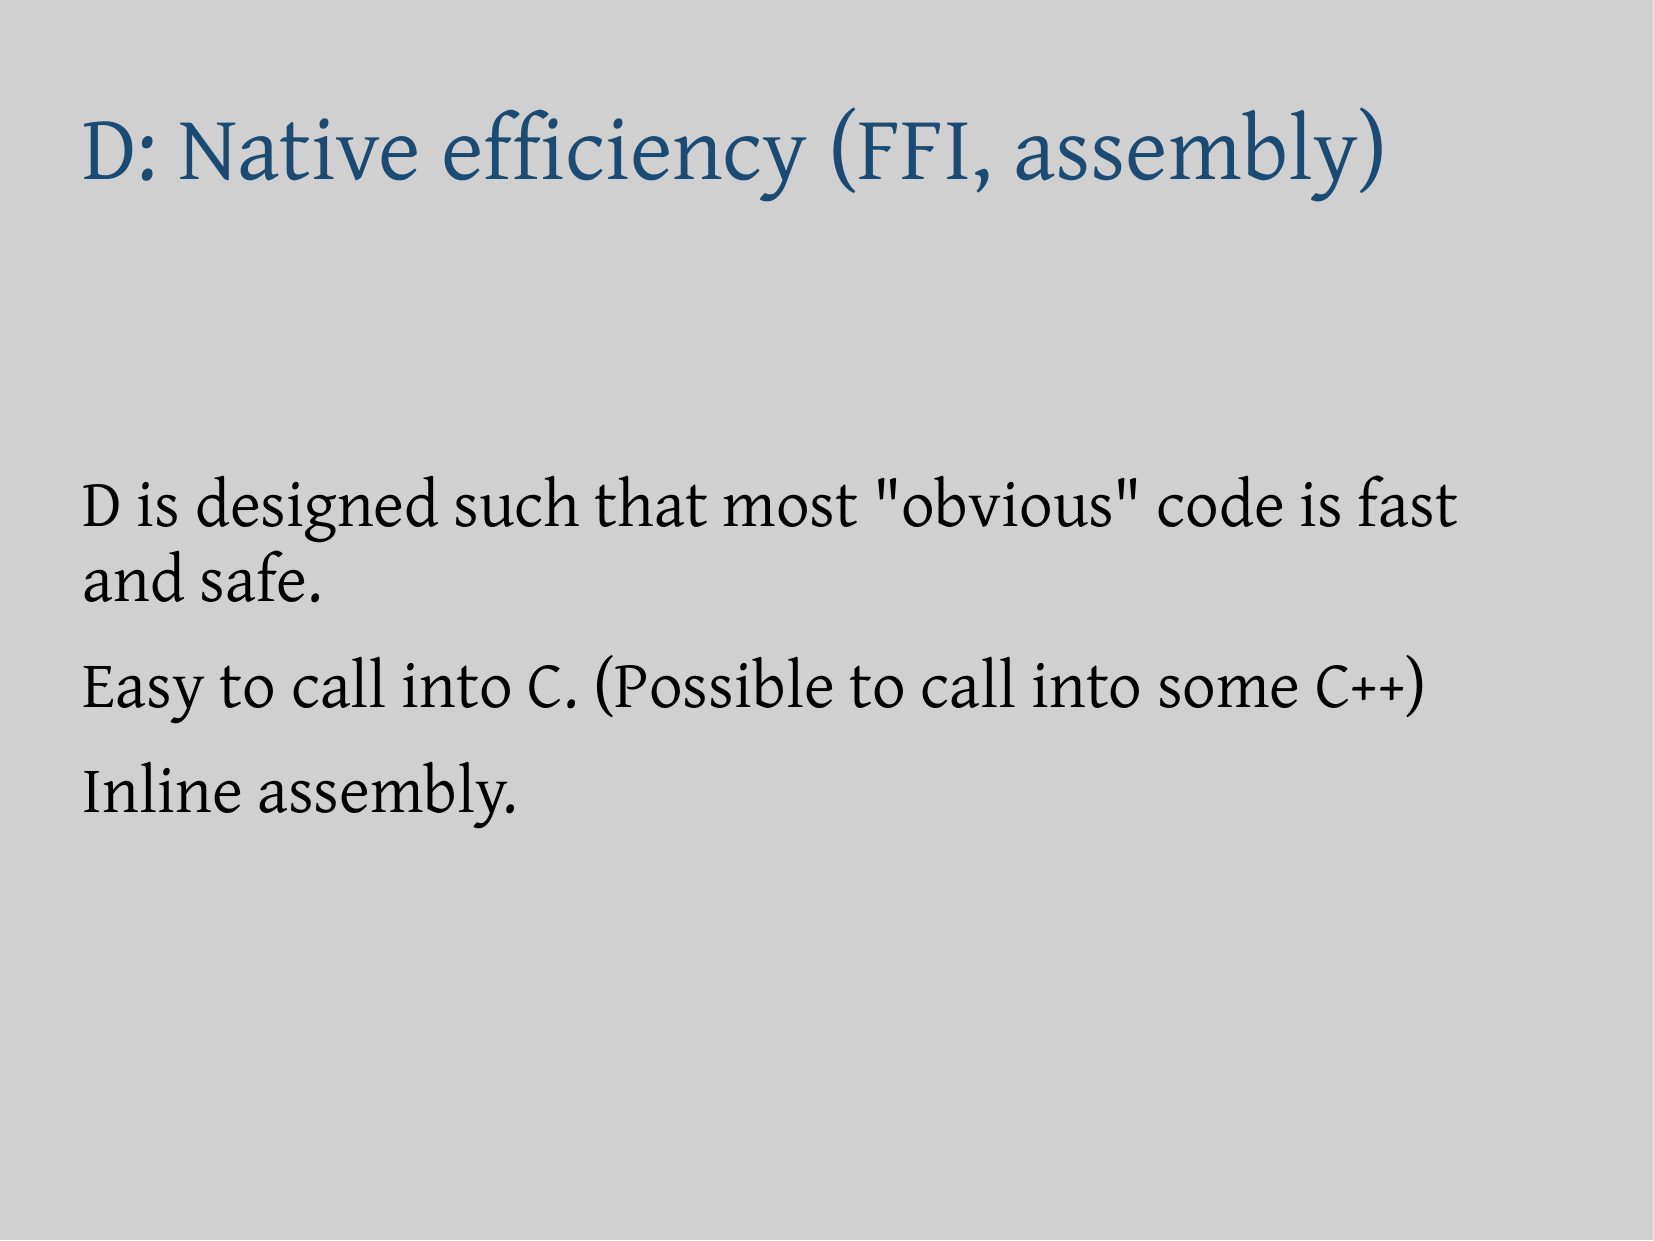

# D: Native efficiency (FFI, assembly)
D is designed such that most "obvious" code is fast and safe.
Easy to call into C. (Possible to call into some C++)
Inline assembly.